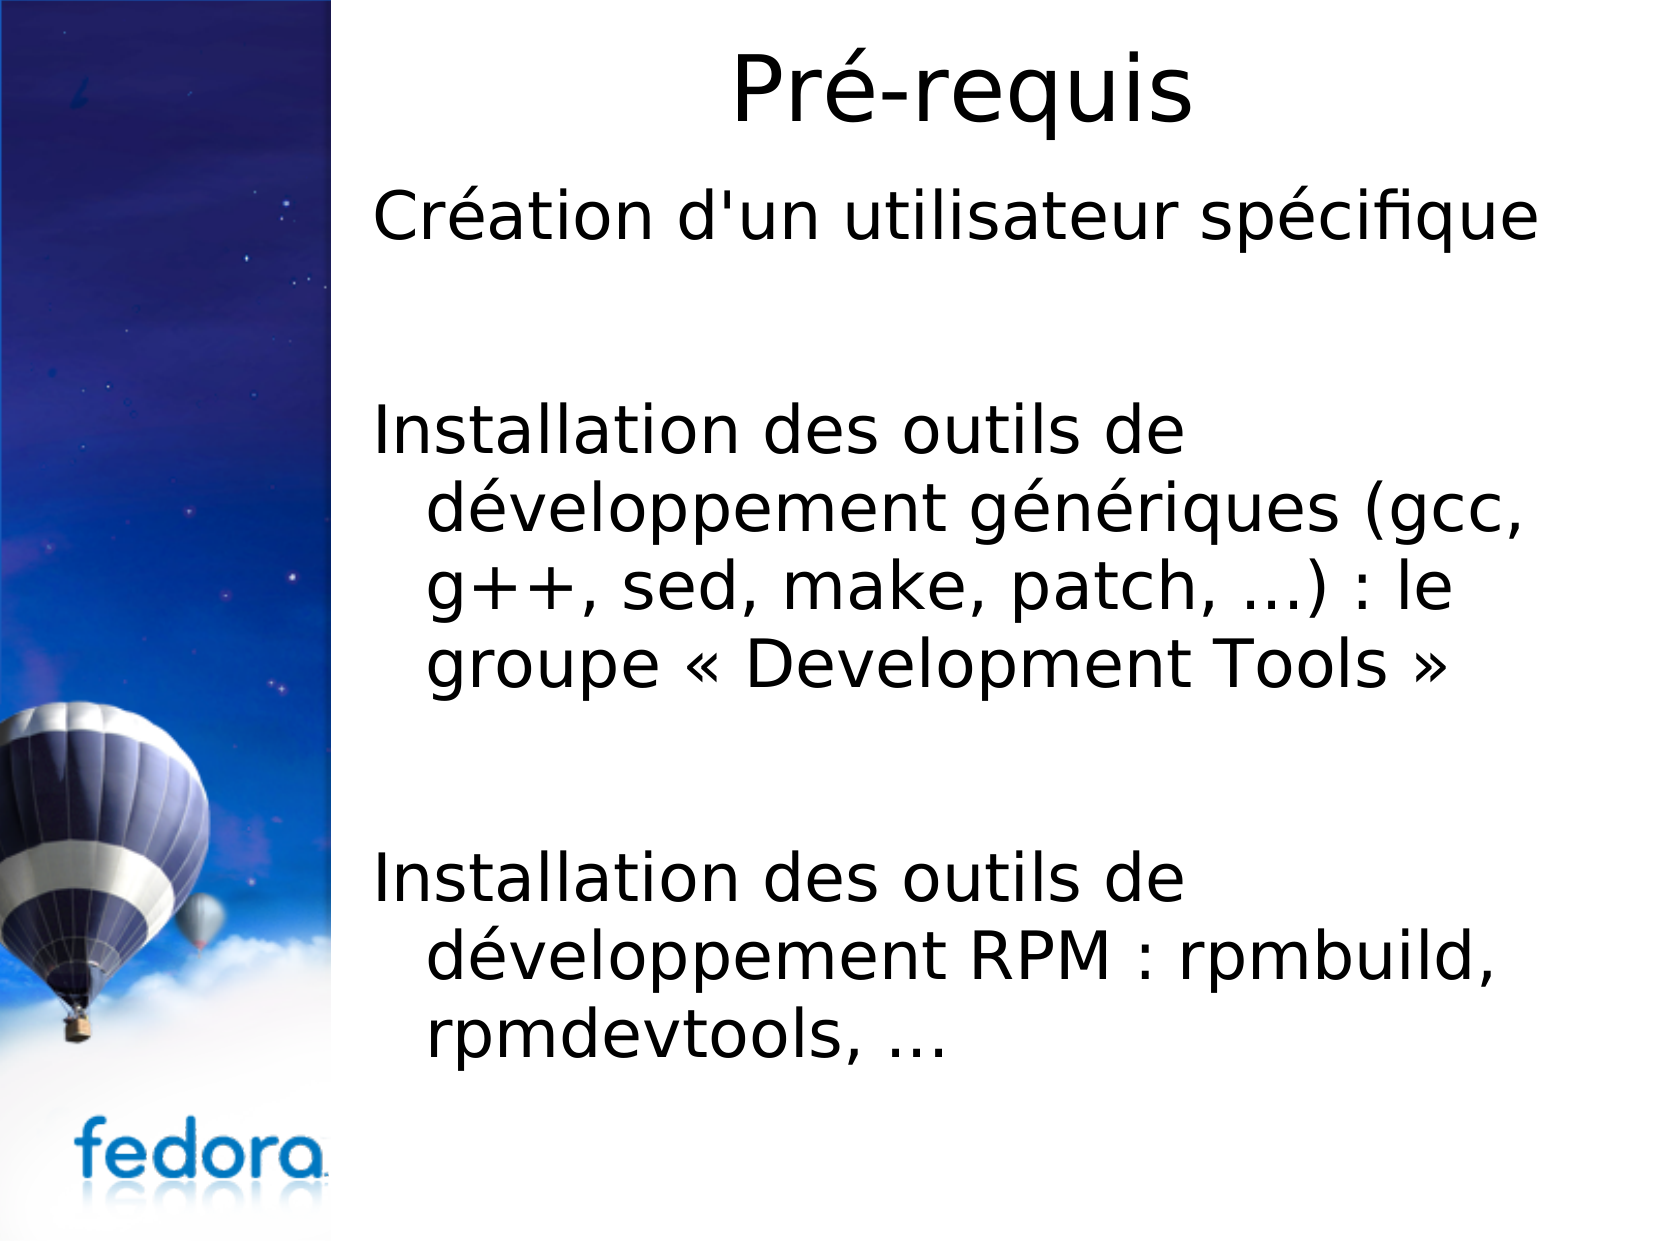

Pré-requis
# Création d'un utilisateur spécifique
Installation des outils de développement génériques (gcc, g++, sed, make, patch, ...) : le groupe « Development Tools »
Installation des outils de développement RPM : rpmbuild, rpmdevtools, ...